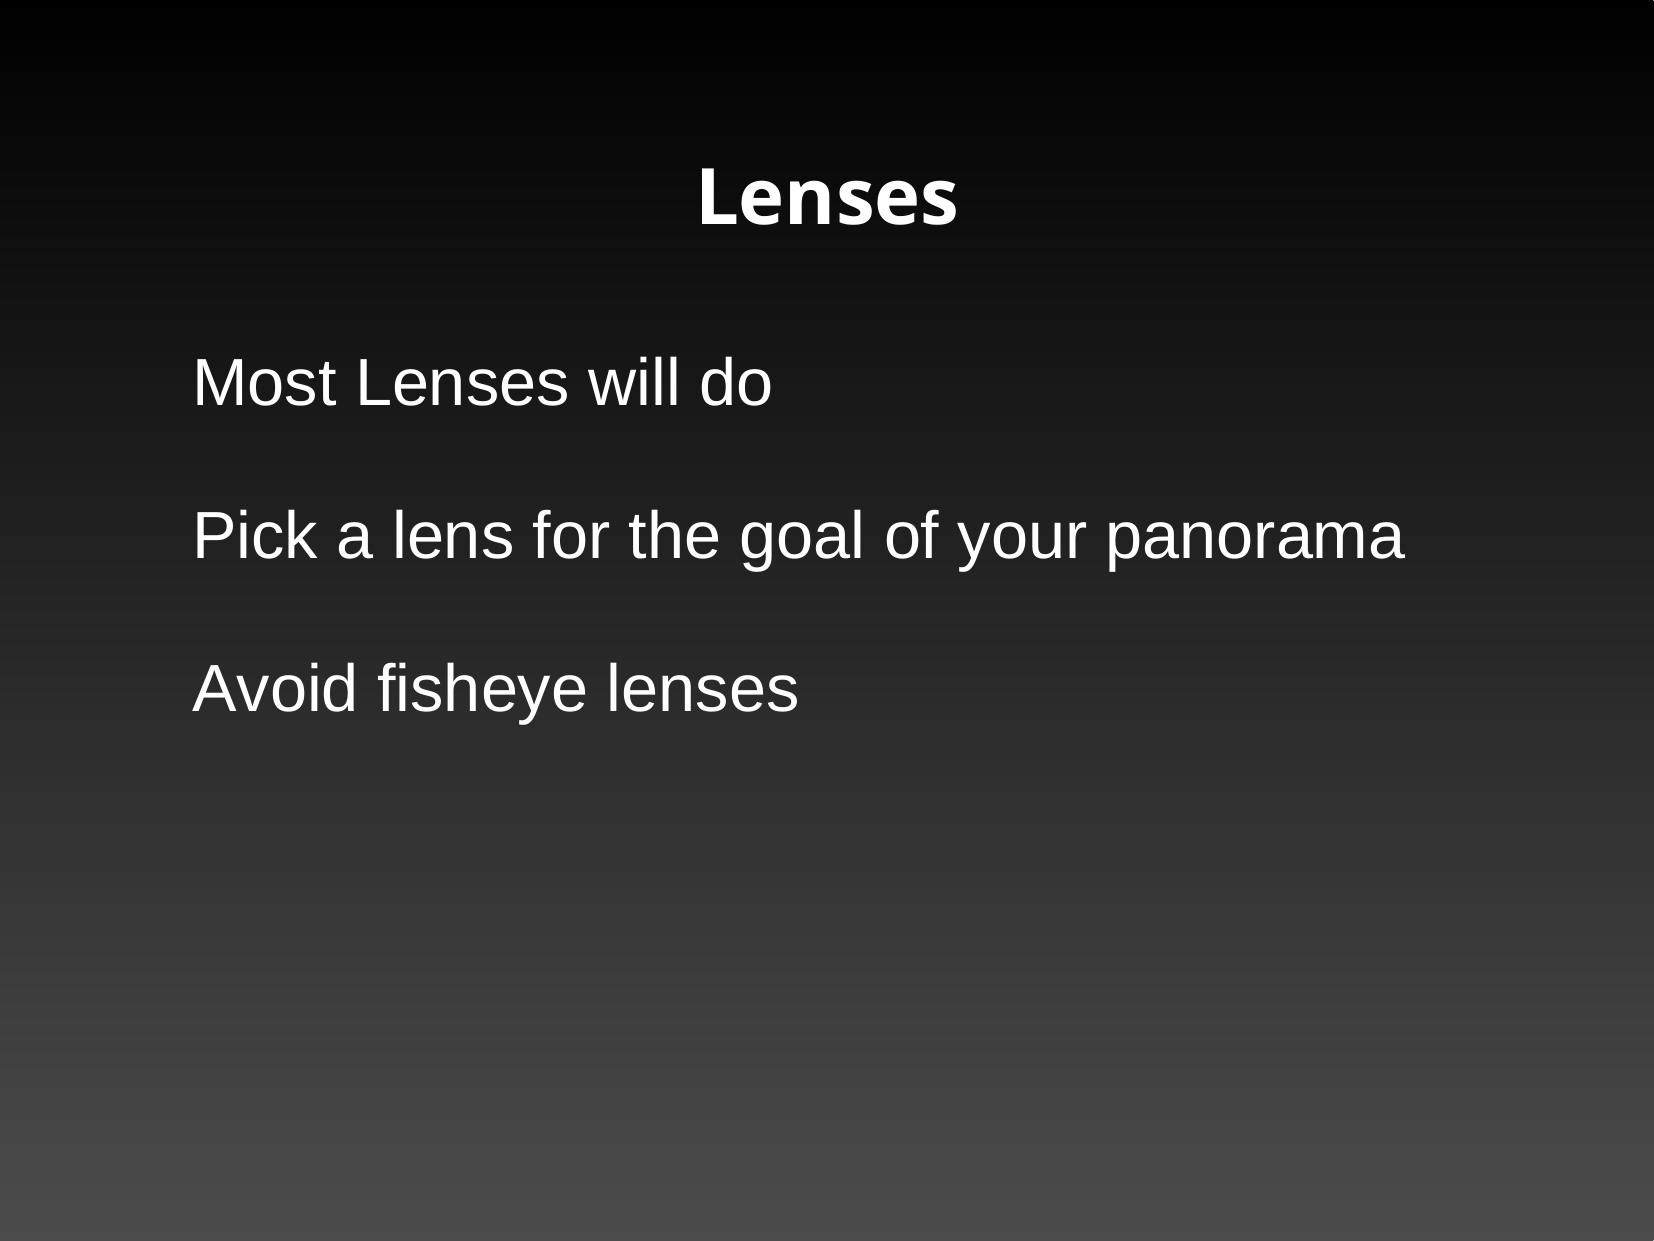

# Lenses
Most Lenses will do
Pick a lens for the goal of your panorama
Avoid fisheye lenses